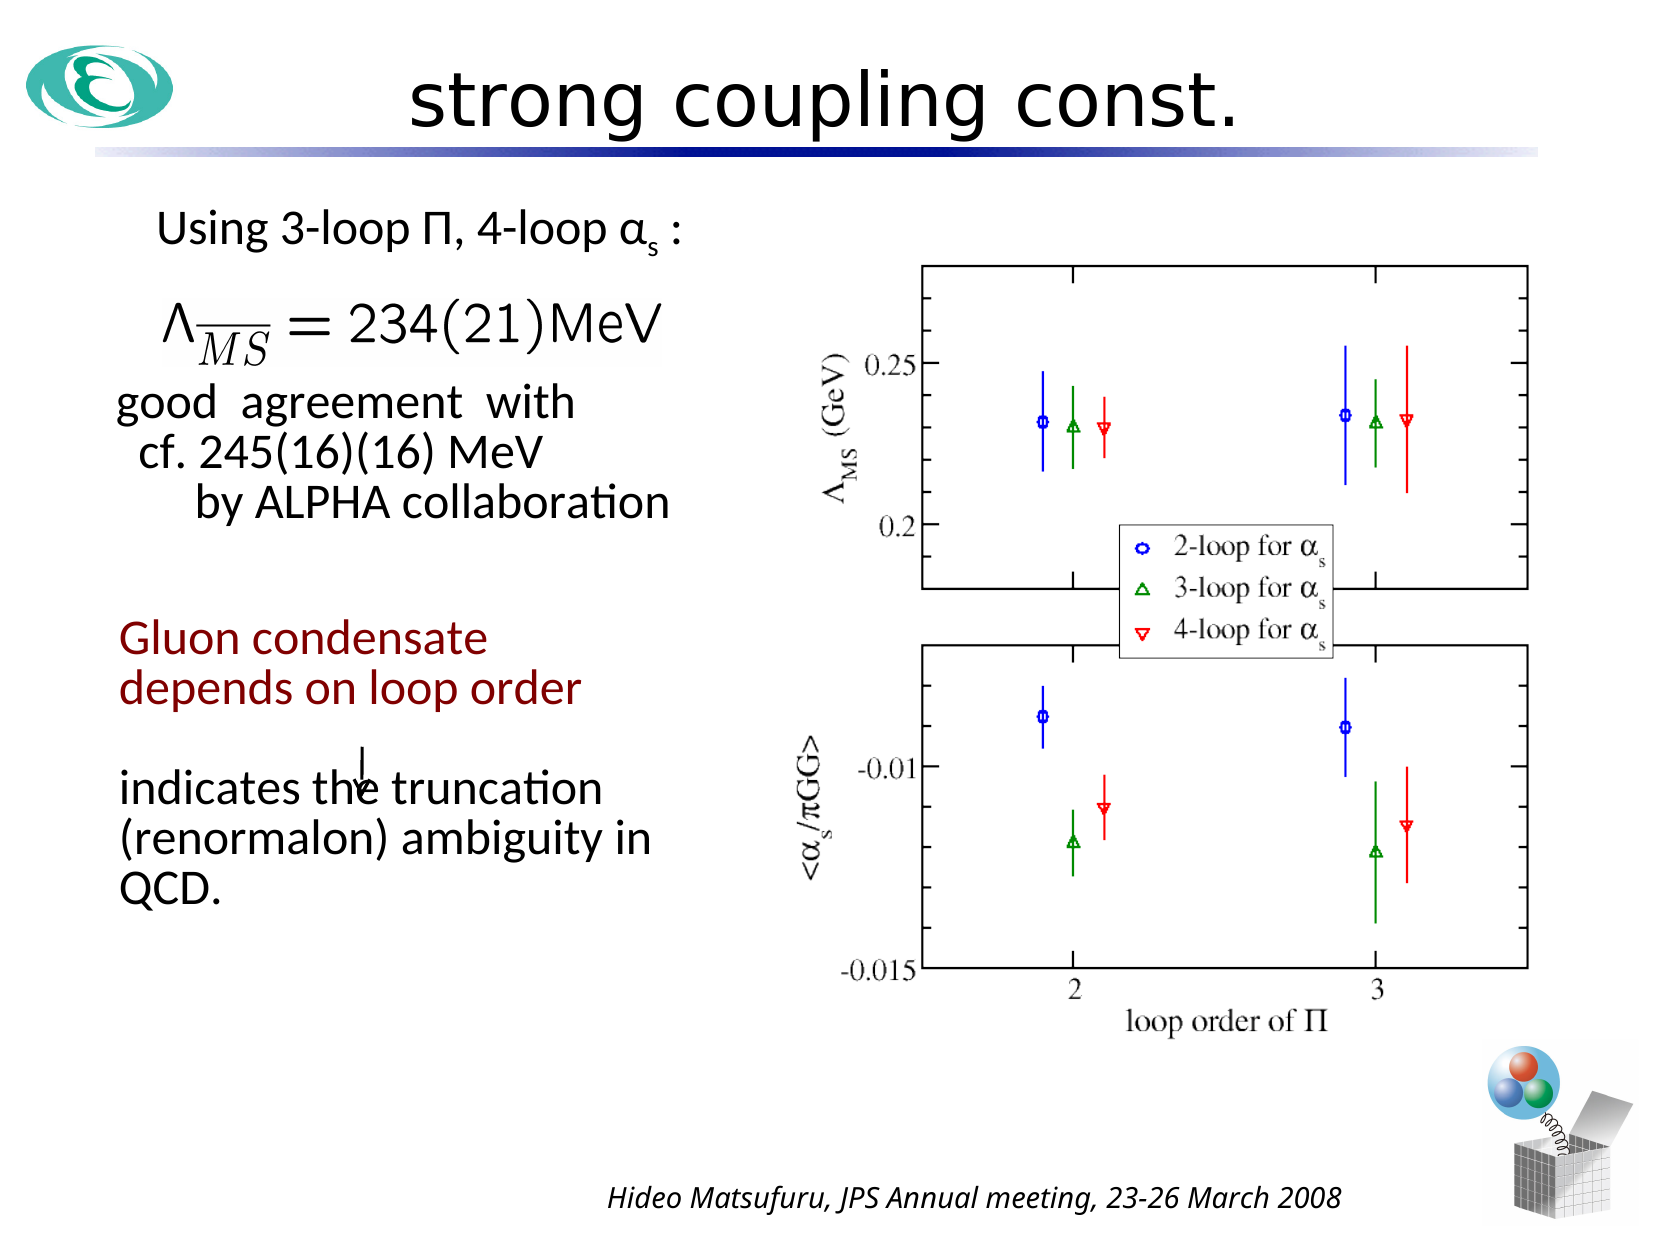

# strong coupling const.
Using 3-loop Π, 4-loop αs :
good agreement with
 cf. 245(16)(16) MeV
 by ALPHA collaboration
Gluon condensate
depends on loop order
indicates the truncation
(renormalon) ambiguity in QCD.